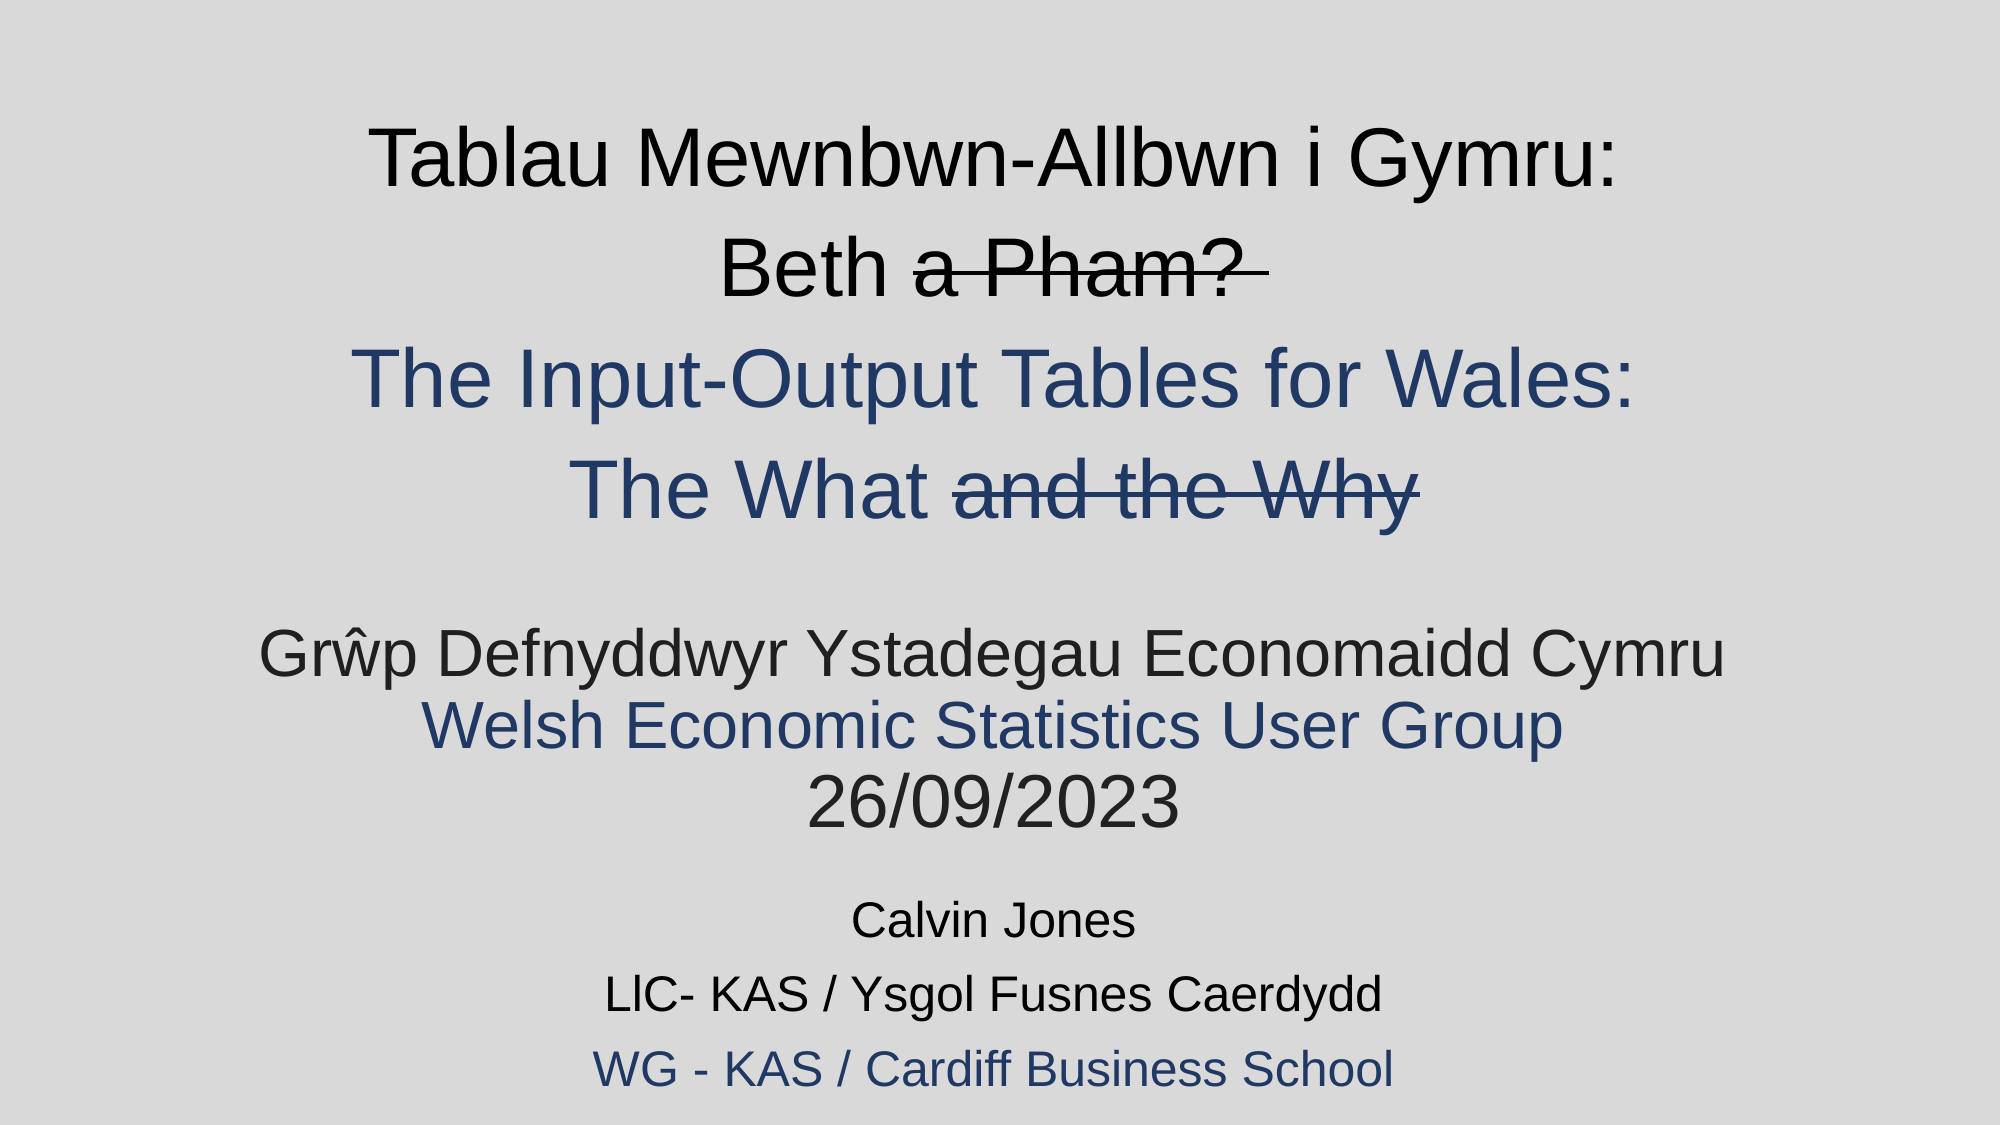

Tablau Mewnbwn-Allbwn i Gymru:
Beth a Pham?
The Input-Output Tables for Wales:
The What and the Why
# Grŵp Defnyddwyr Ystadegau Economaidd Cymru Welsh Economic Statistics User Group 26/09/2023
Calvin Jones
LlC- KAS / Ysgol Fusnes Caerdydd
WG - KAS / Cardiff Business School